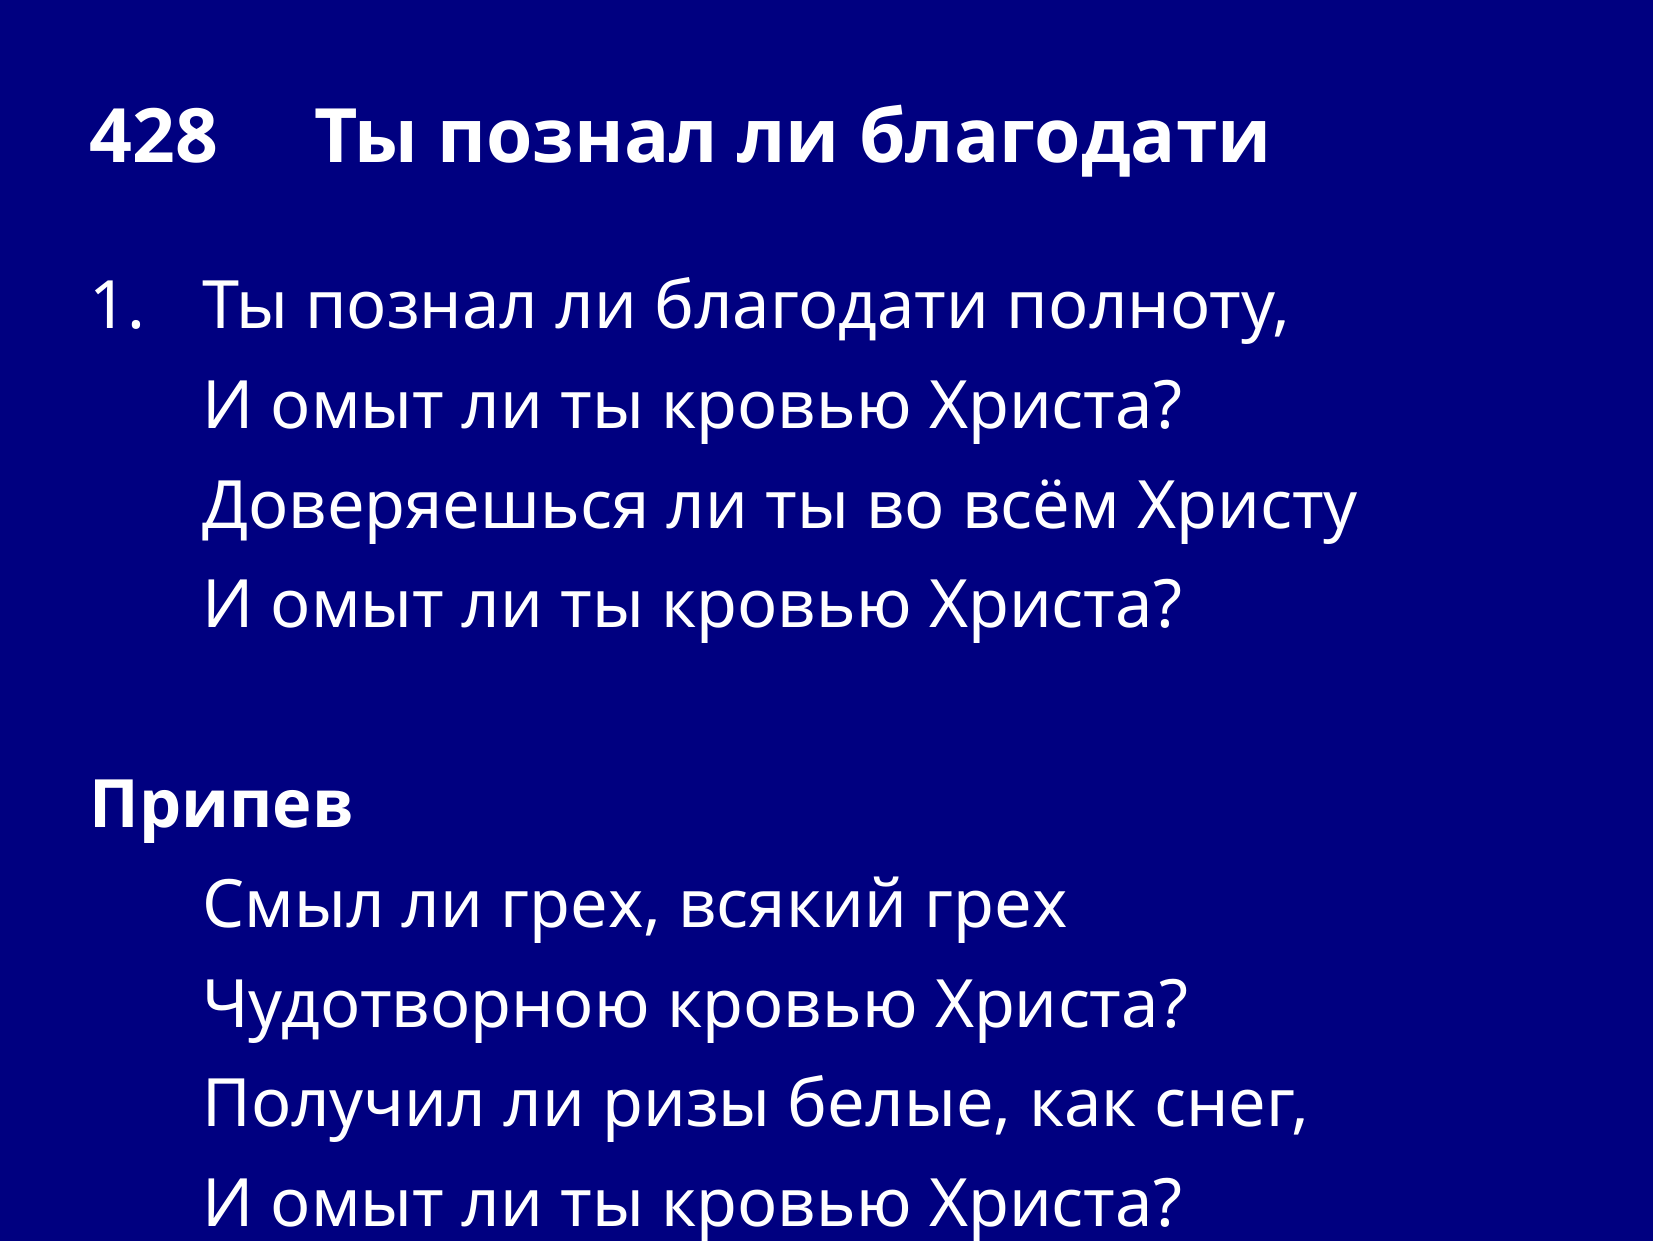

428	Ты познал ли благодати
1.	Ты познал ли благодати полноту,
	И омыт ли ты кровью Христа?
	Доверяешься ли ты во всём Христу
	И омыт ли ты кровью Христа?
Припев
	Смыл ли грех, всякий грех
	Чудотворною кровью Христа?
	Получил ли ризы белые, как снег,
	И омыт ли ты кровью Христа?